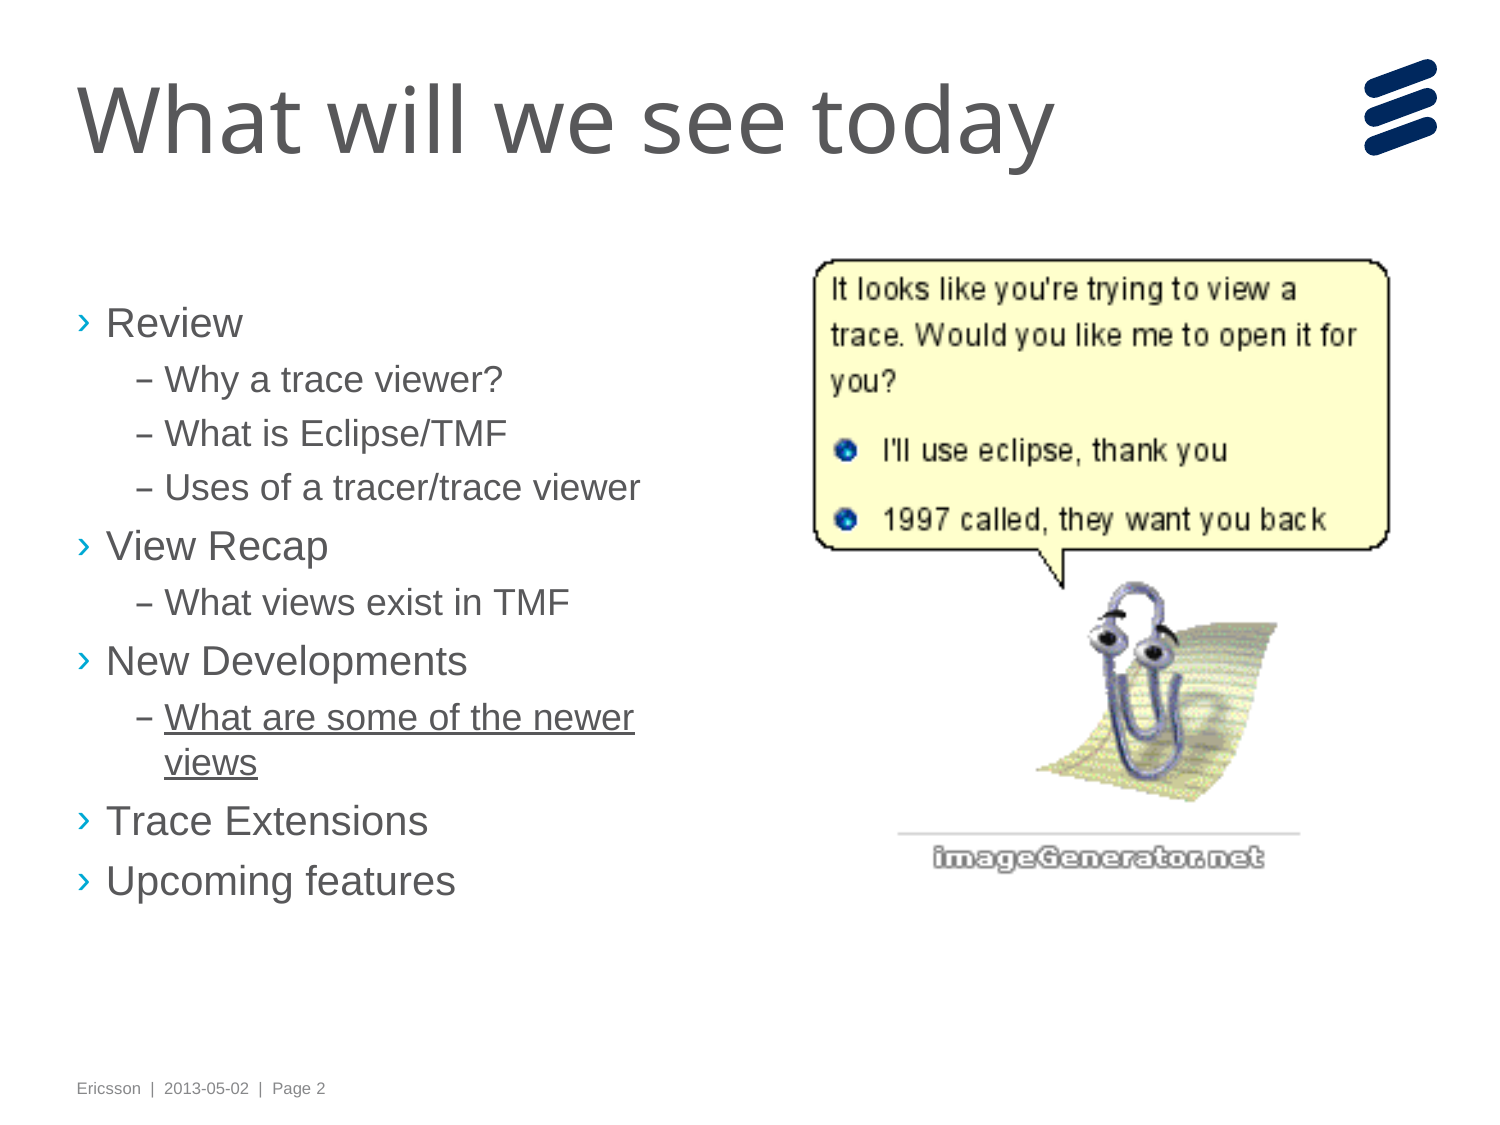

# What will we see today
Review
Why a trace viewer?
What is Eclipse/TMF
Uses of a tracer/trace viewer
View Recap
What views exist in TMF
New Developments
What are some of the newer views
Trace Extensions
Upcoming features